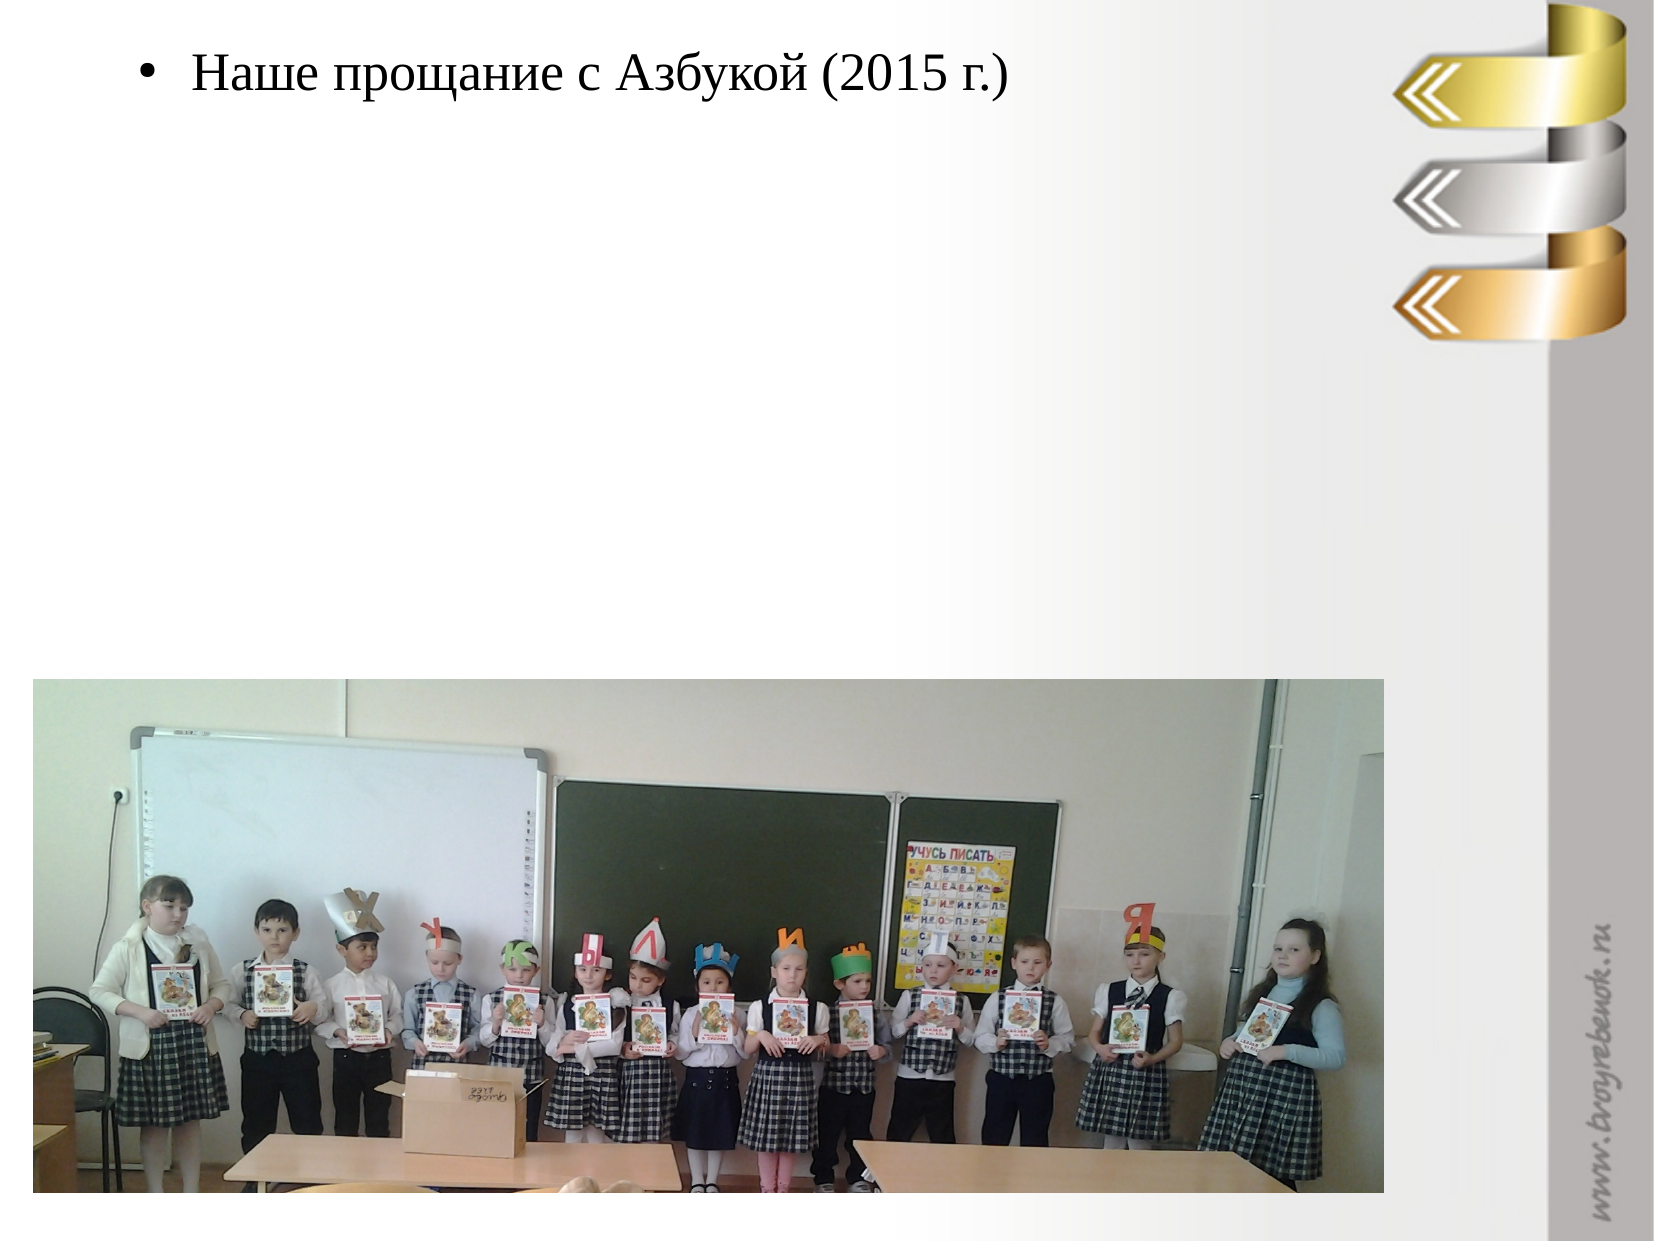

# Наше прощание с Азбукой (2015 г.)